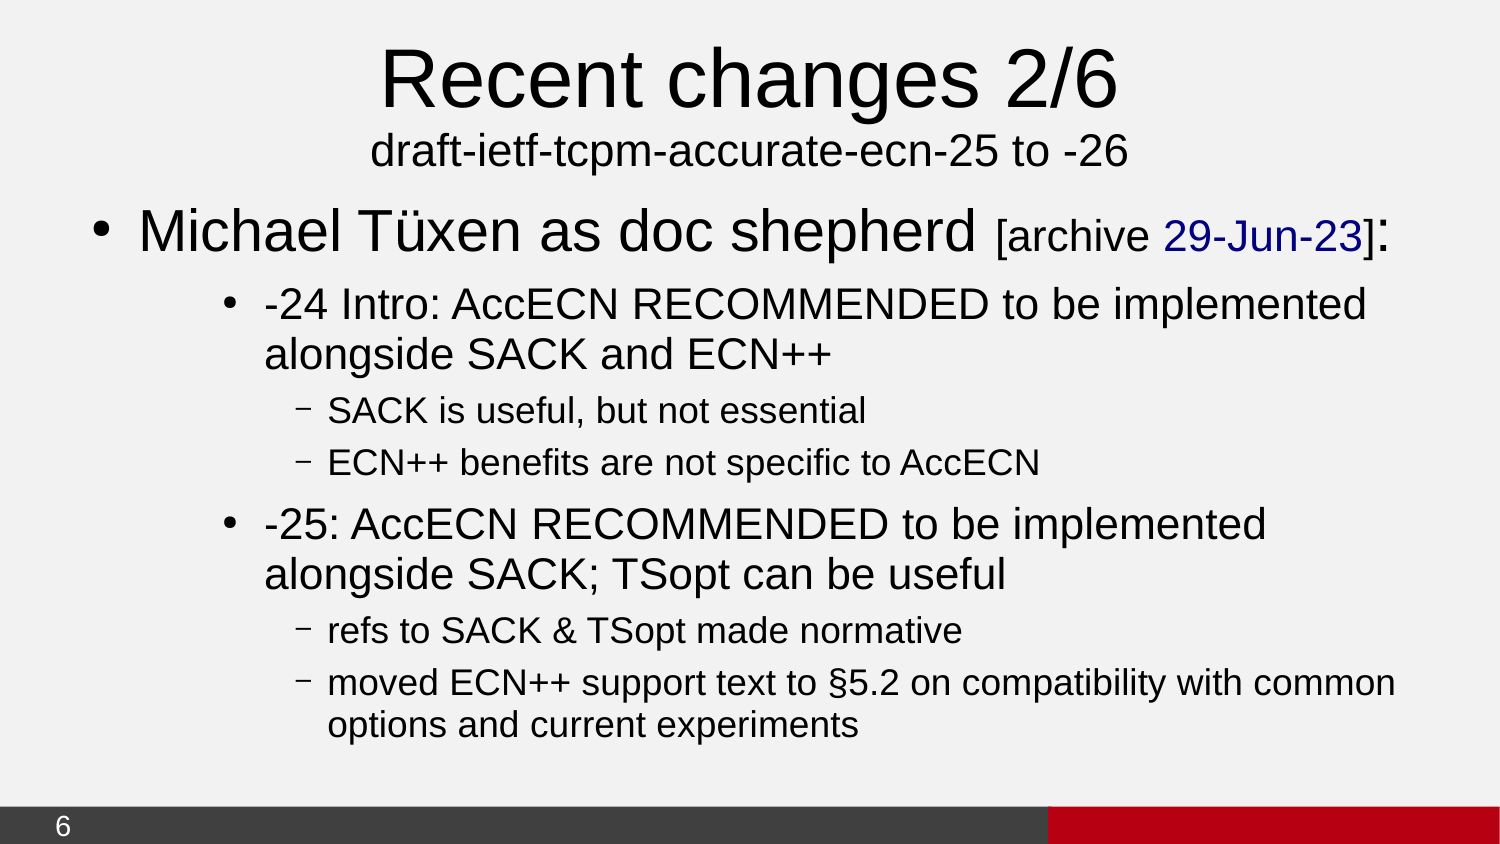

# Recent changes 2/6 draft-ietf-tcpm-accurate-ecn-25 to -26
Michael Tüxen as doc shepherd [archive 29-Jun-23]:
-24 Intro: AccECN RECOMMENDED to be implemented alongside SACK and ECN++
SACK is useful, but not essential
ECN++ benefits are not specific to AccECN
-25: AccECN RECOMMENDED to be implemented alongside SACK; TSopt can be useful
refs to SACK & TSopt made normative
moved ECN++ support text to §5.2 on compatibility with common options and current experiments
6